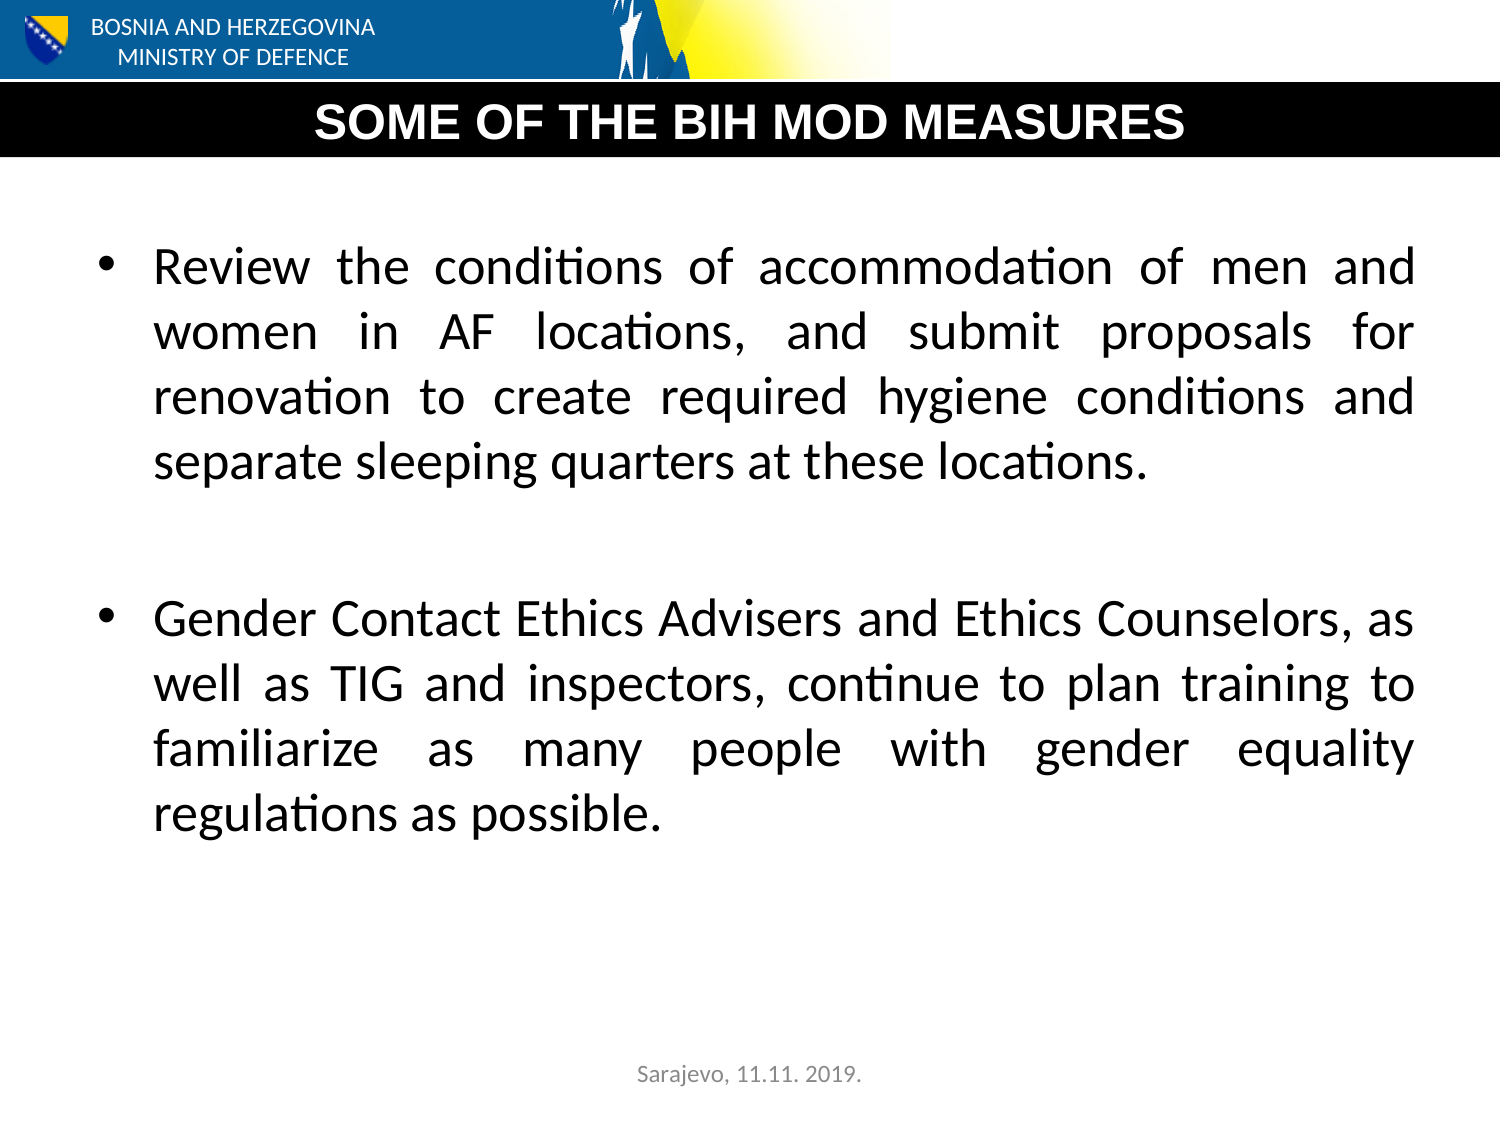

# SOME OF THE BIH MOD MEASURES
Review the conditions of accommodation of men and women in AF locations, and submit proposals for renovation to create required hygiene conditions and separate sleeping quarters at these locations.
Gender Contact Ethics Advisers and Ethics Counselors, as well as TIG and inspectors, continue to plan training to familiarize as many people with gender equality regulations as possible.
Sarajevo, 11.11. 2019.